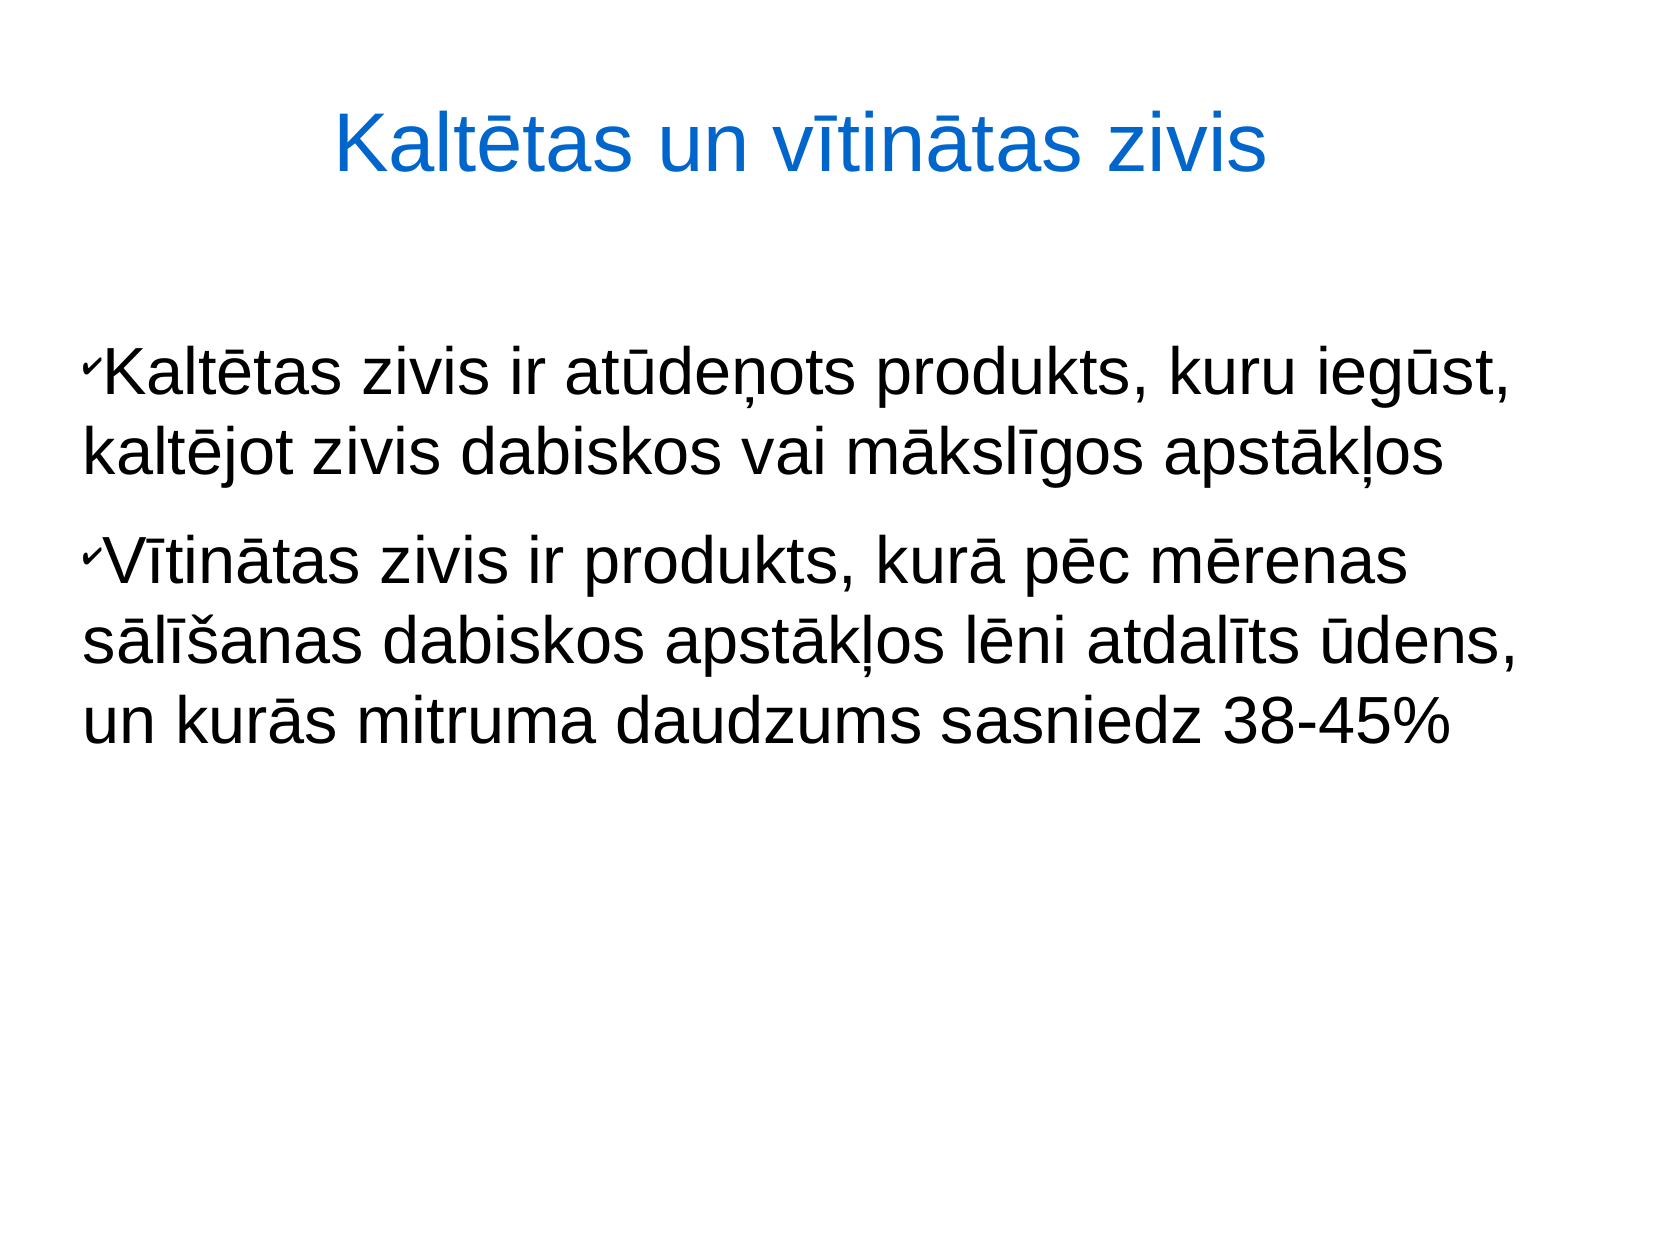

Kaltētas un vītinātas zivis
Kaltētas zivis ir atūdeņots produkts, kuru iegūst, kaltējot zivis dabiskos vai mākslīgos apstākļos
Vītinātas zivis ir produkts, kurā pēc mērenas sālīšanas dabiskos apstākļos lēni atdalīts ūdens, un kurās mitruma daudzums sasniedz 38-45%
#